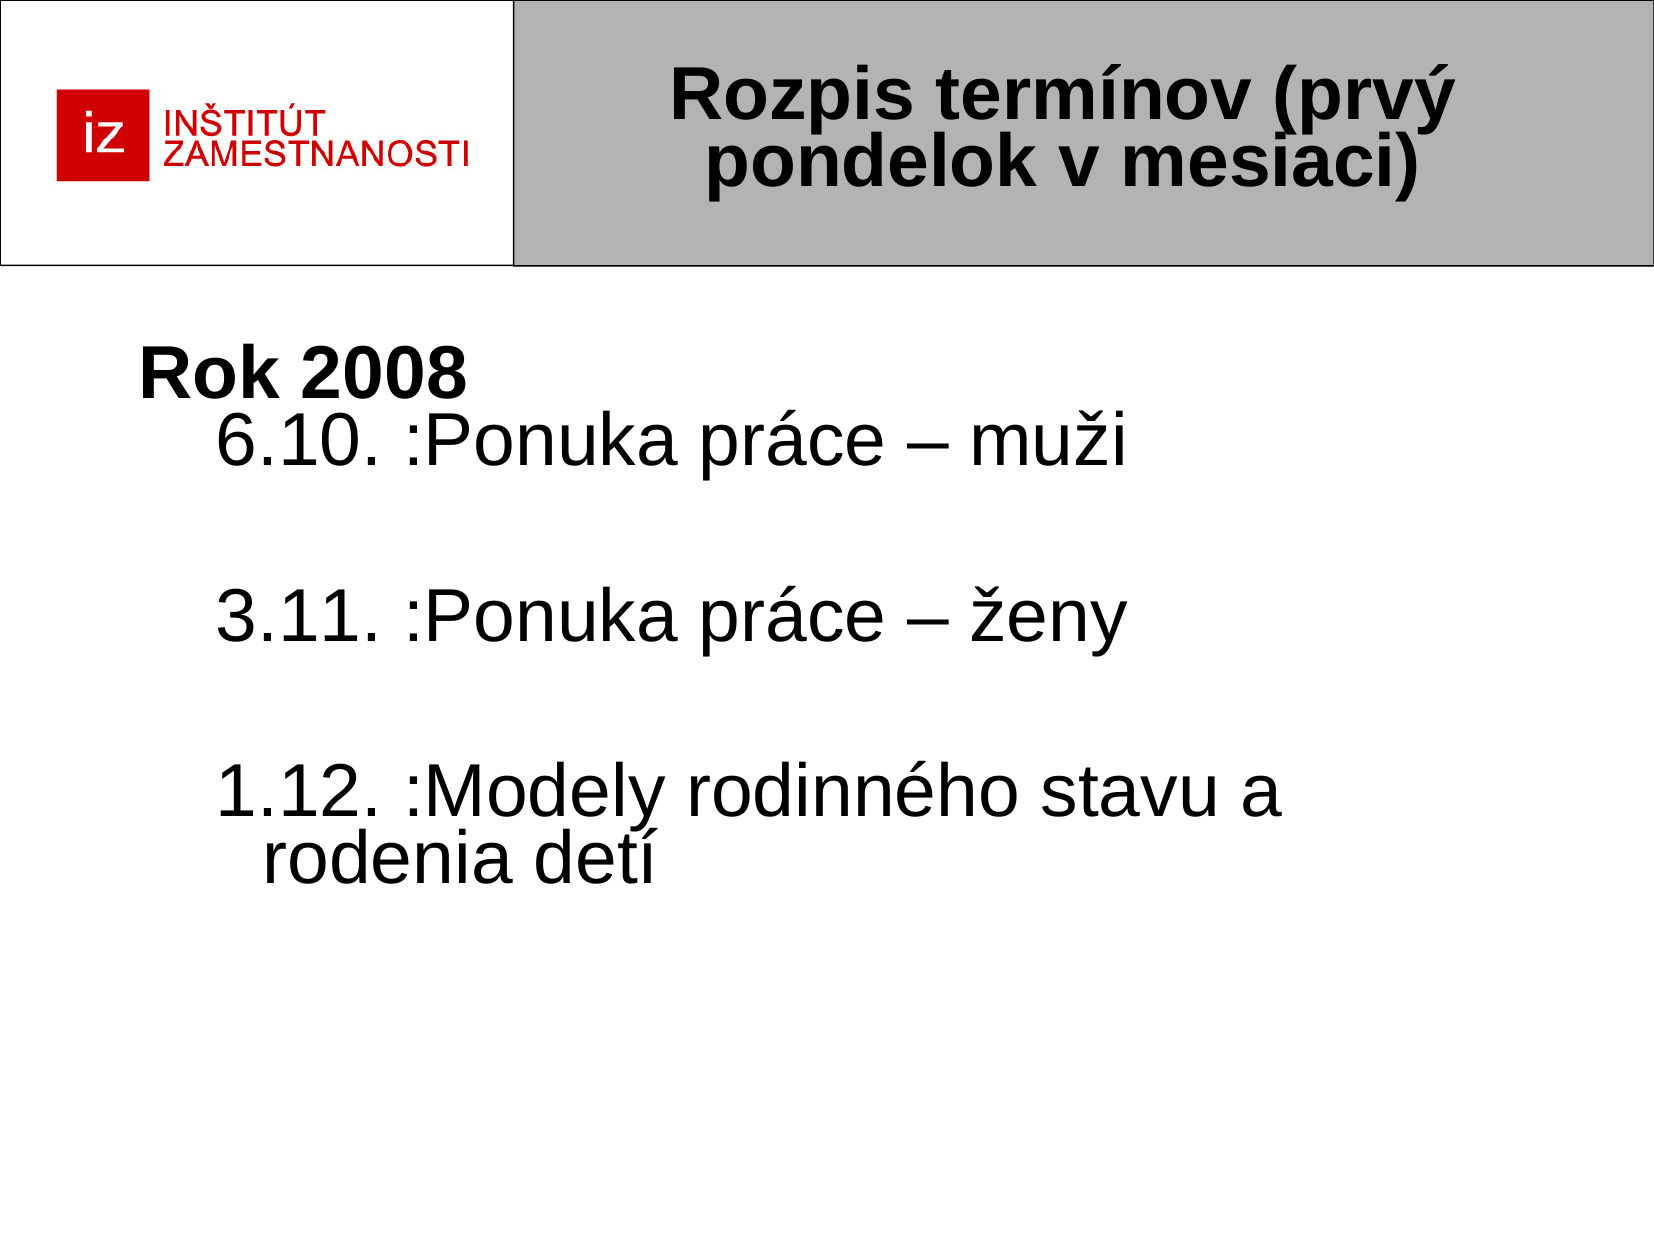

# Rozpis termínov (prvý pondelok v mesiaci)
Rok 2008
6.10. :Ponuka práce – muži
3.11. :Ponuka práce – ženy
1.12. :Modely rodinného stavu a rodenia detí